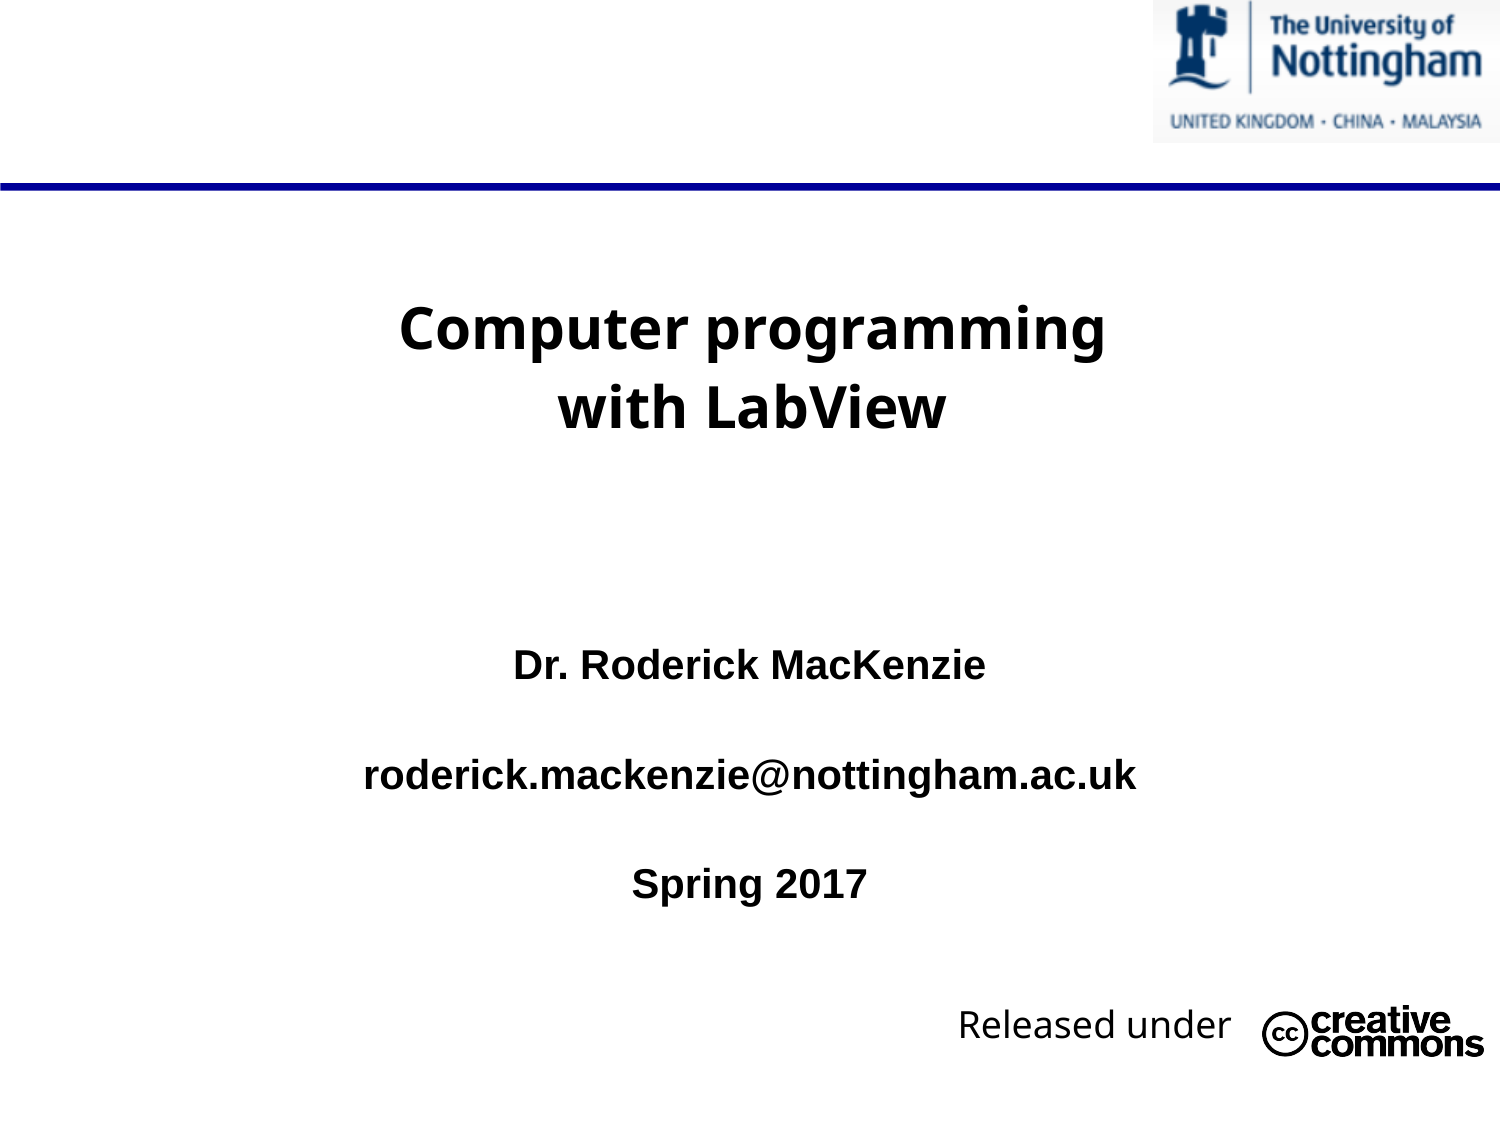

Computer programming
with LabView
# Dr. Roderick MacKenzie
roderick.mackenzie@nottingham.ac.uk
Spring 2017
Released under